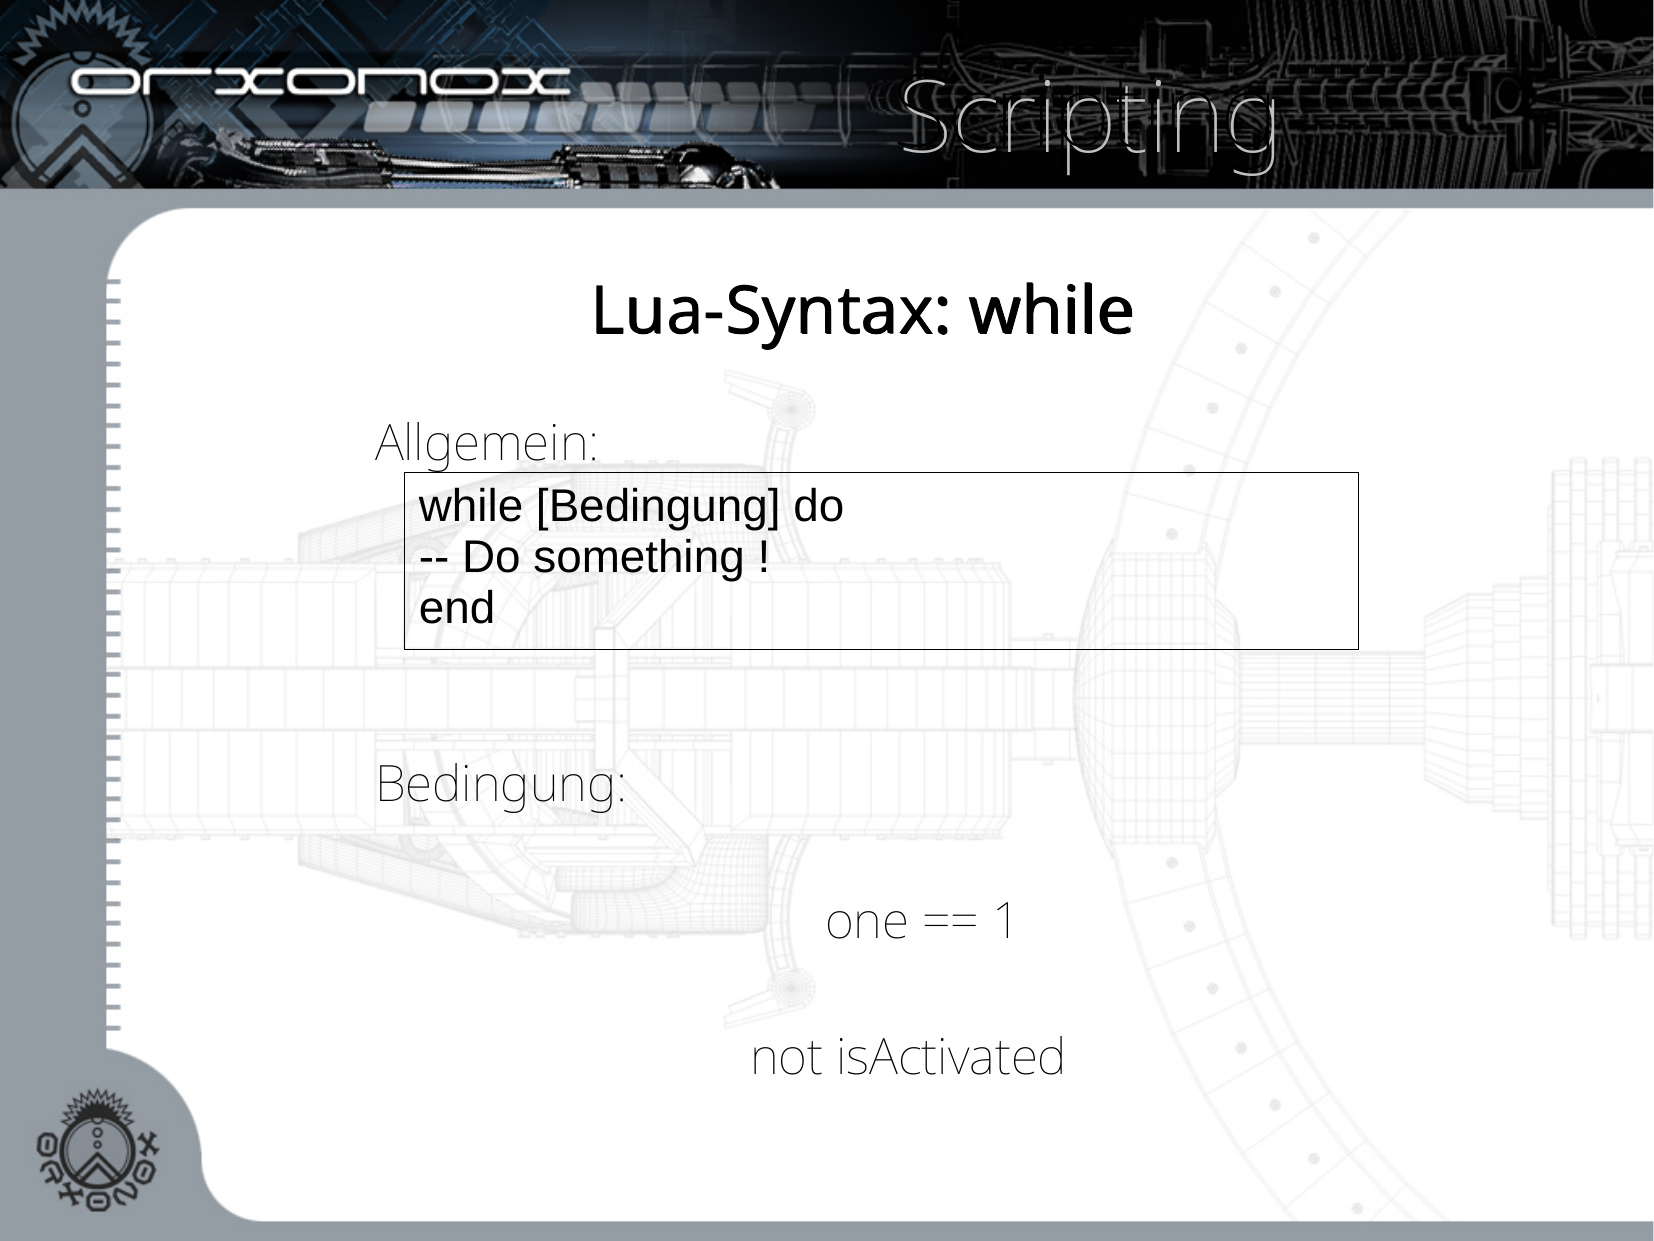

Scripting
Lua-Syntax: while
Allgemein:
Bedingung:
						one == 1
					not isActivated
while [Bedingung] do
-- Do something !
end